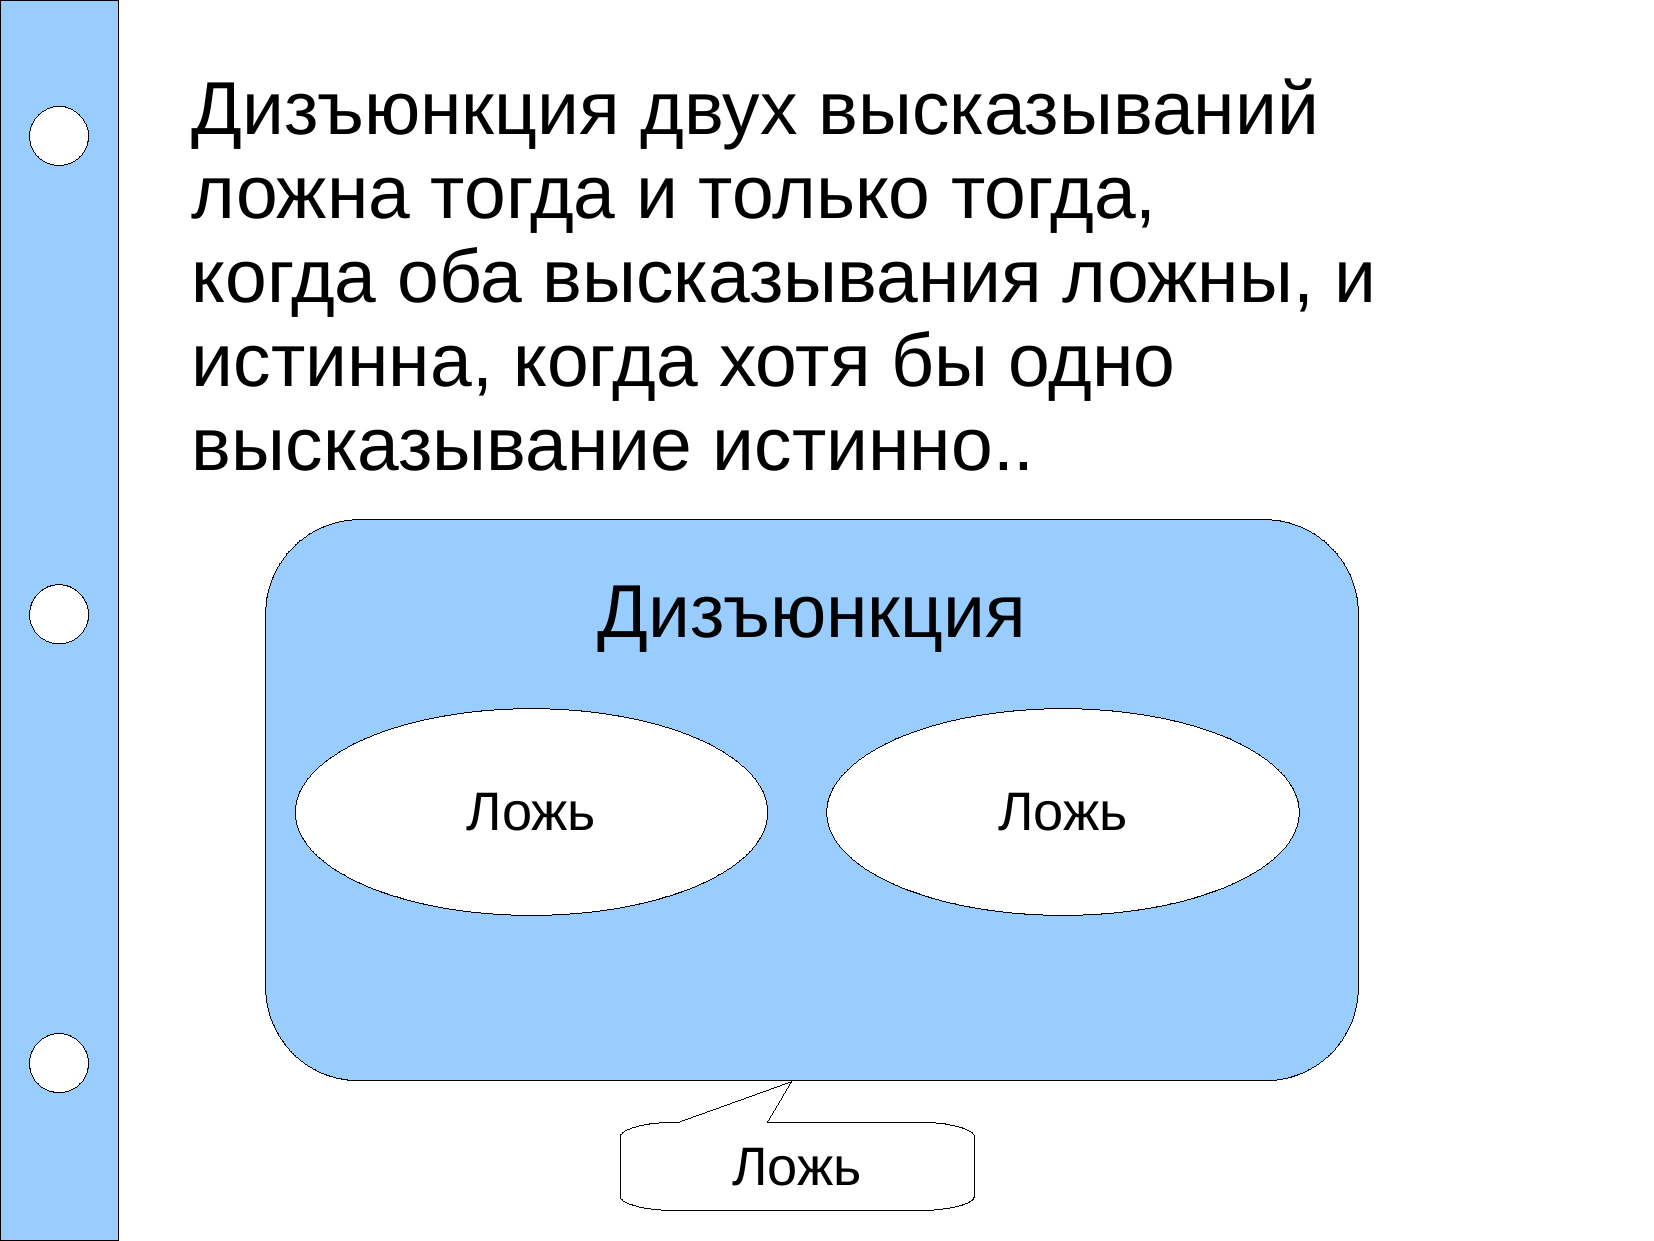

Дизъюнкция двух высказываний
ложна тогда и только тогда,
когда оба высказывания ложны, и истинна, когда хотя бы одно высказывание истинно..
Дизъюнкция
Ложь
Ложь
Ложь